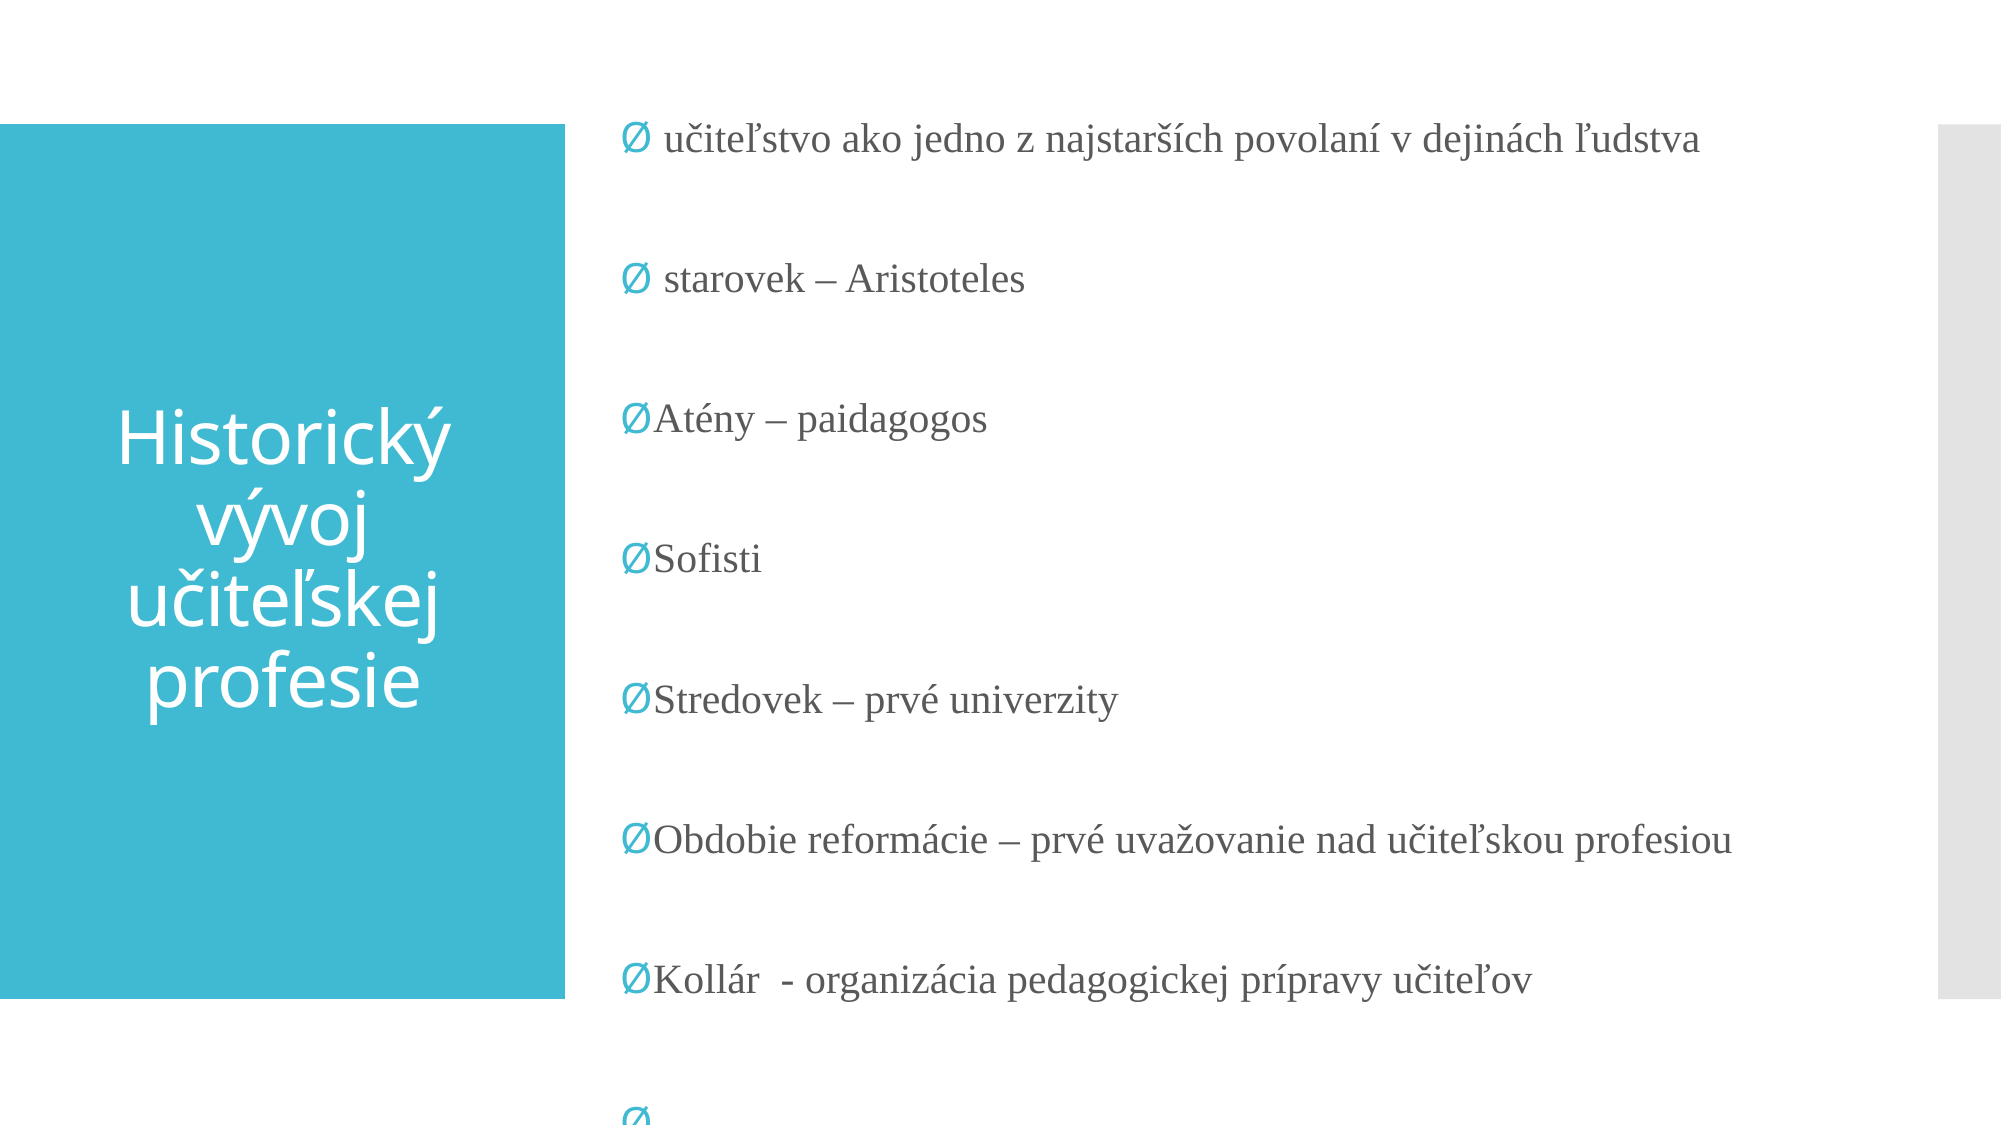

učiteľstvo ako jedno z najstarších povolaní v dejinách ľudstva
 starovek – Aristoteles
Atény – paidagogos
Sofisti
Stredovek – prvé univerzity
Obdobie reformácie – prvé uvažovanie nad učiteľskou profesiou
Kollár - organizácia pedagogickej prípravy učiteľov
# Historický vývoj učiteľskej profesie